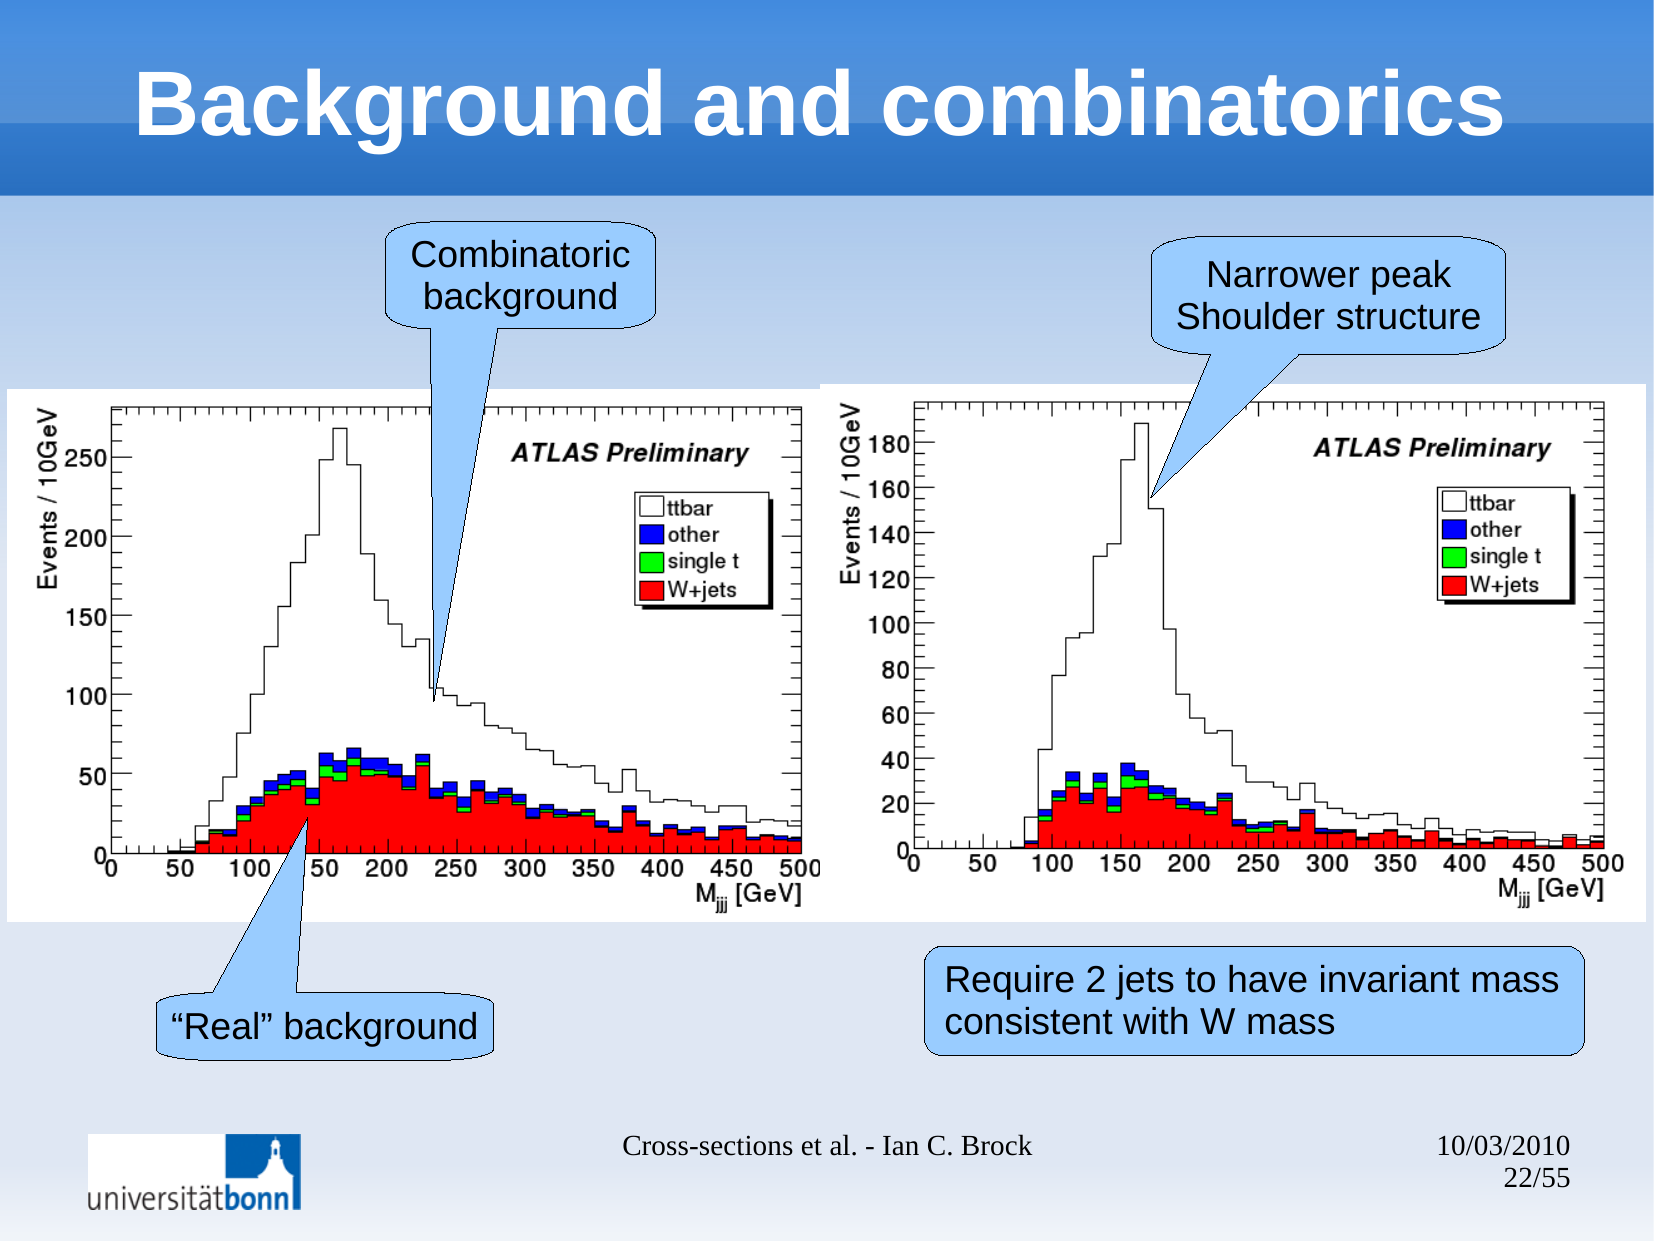

# Background and combinatorics
Combinatoric
background
Narrower peak
Shoulder structure
Require 2 jets to have invariant mass
consistent with W mass
“Real” background
Cross-sections et al. - Ian C. Brock
22